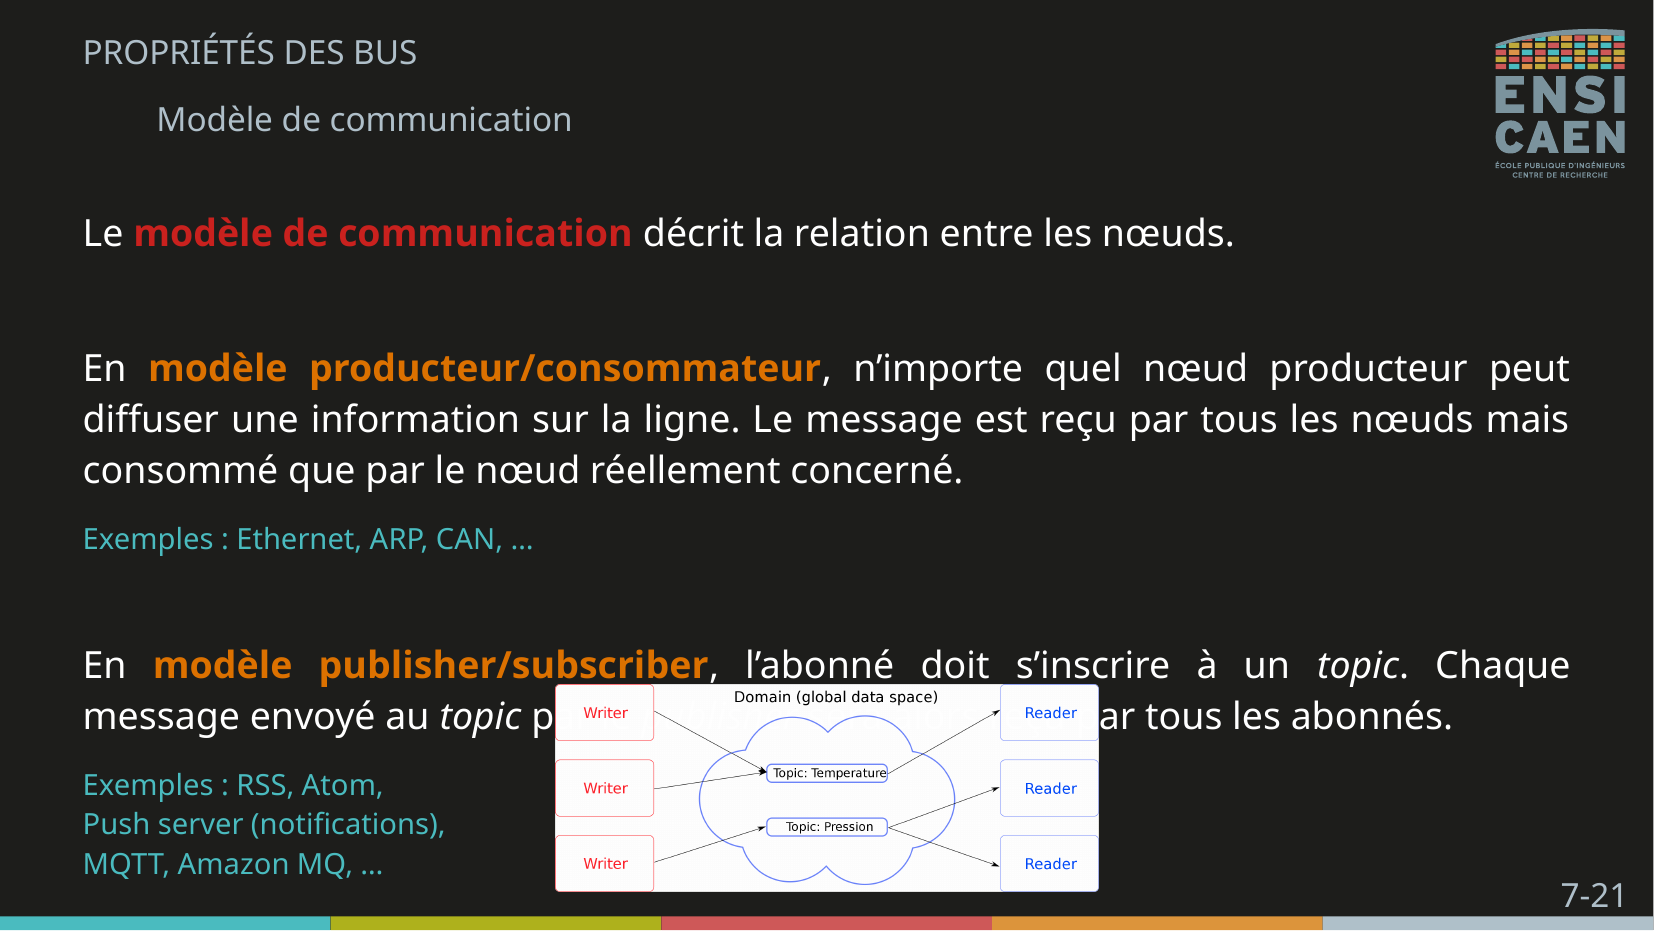

# PROPRIÉTÉS DES BUS Modèle de communication
Le modèle de communication décrit la relation entre les nœuds.
En modèle producteur/consommateur, n’importe quel nœud producteur peut diffuser une information sur la ligne. Le message est reçu par tous les nœuds mais consommé que par le nœud réellement concerné.
Exemples : Ethernet, ARP, CAN, …
En modèle publisher/subscriber, l’abonné doit s’inscrire à un topic. Chaque message envoyé au topic par le publisher sera alors reçu par tous les abonnés.
Exemples : RSS, Atom,
Push server (notifications),
MQTT, Amazon MQ, …